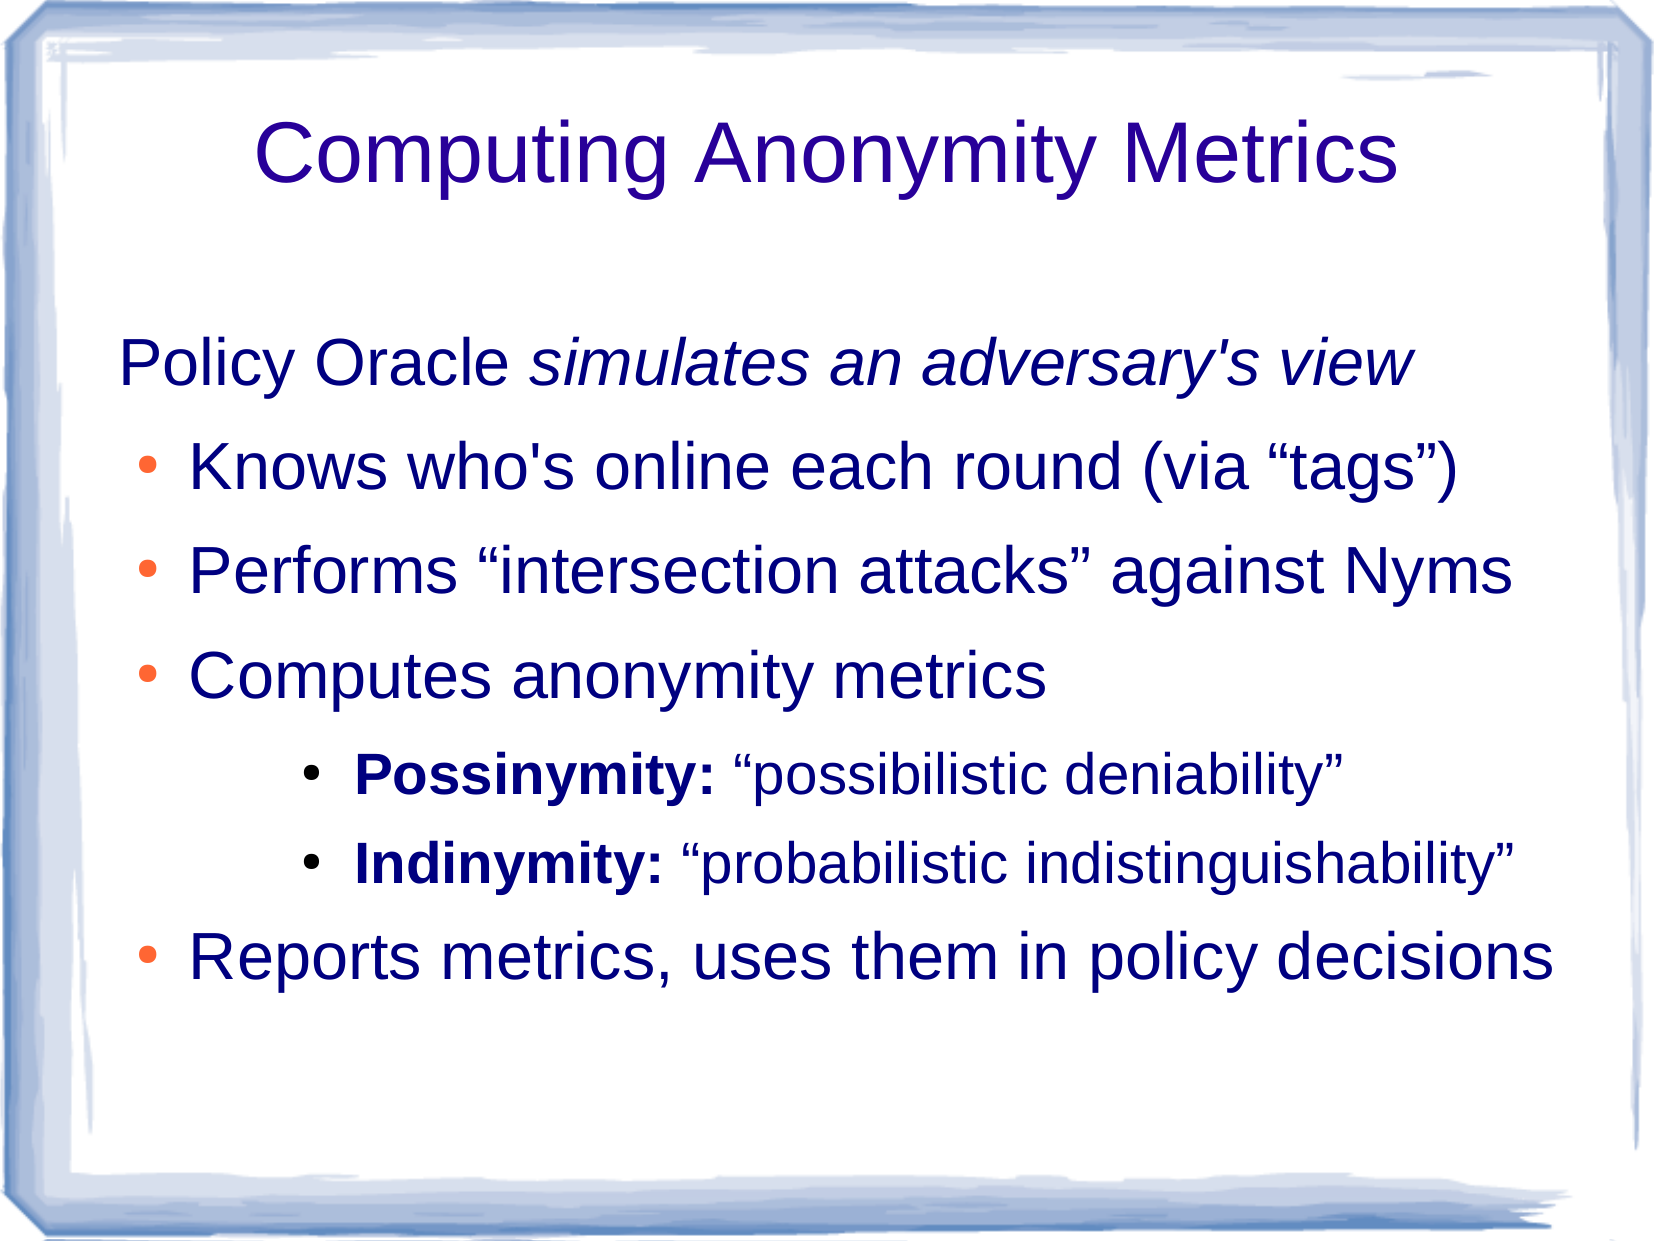

# Computing Anonymity Metrics
Policy Oracle simulates an adversary's view
Knows who's online each round (via “tags”)
Performs “intersection attacks” against Nyms
Computes anonymity metrics
Possinymity: “possibilistic deniability”
Indinymity: “probabilistic indistinguishability”
Reports metrics, uses them in policy decisions